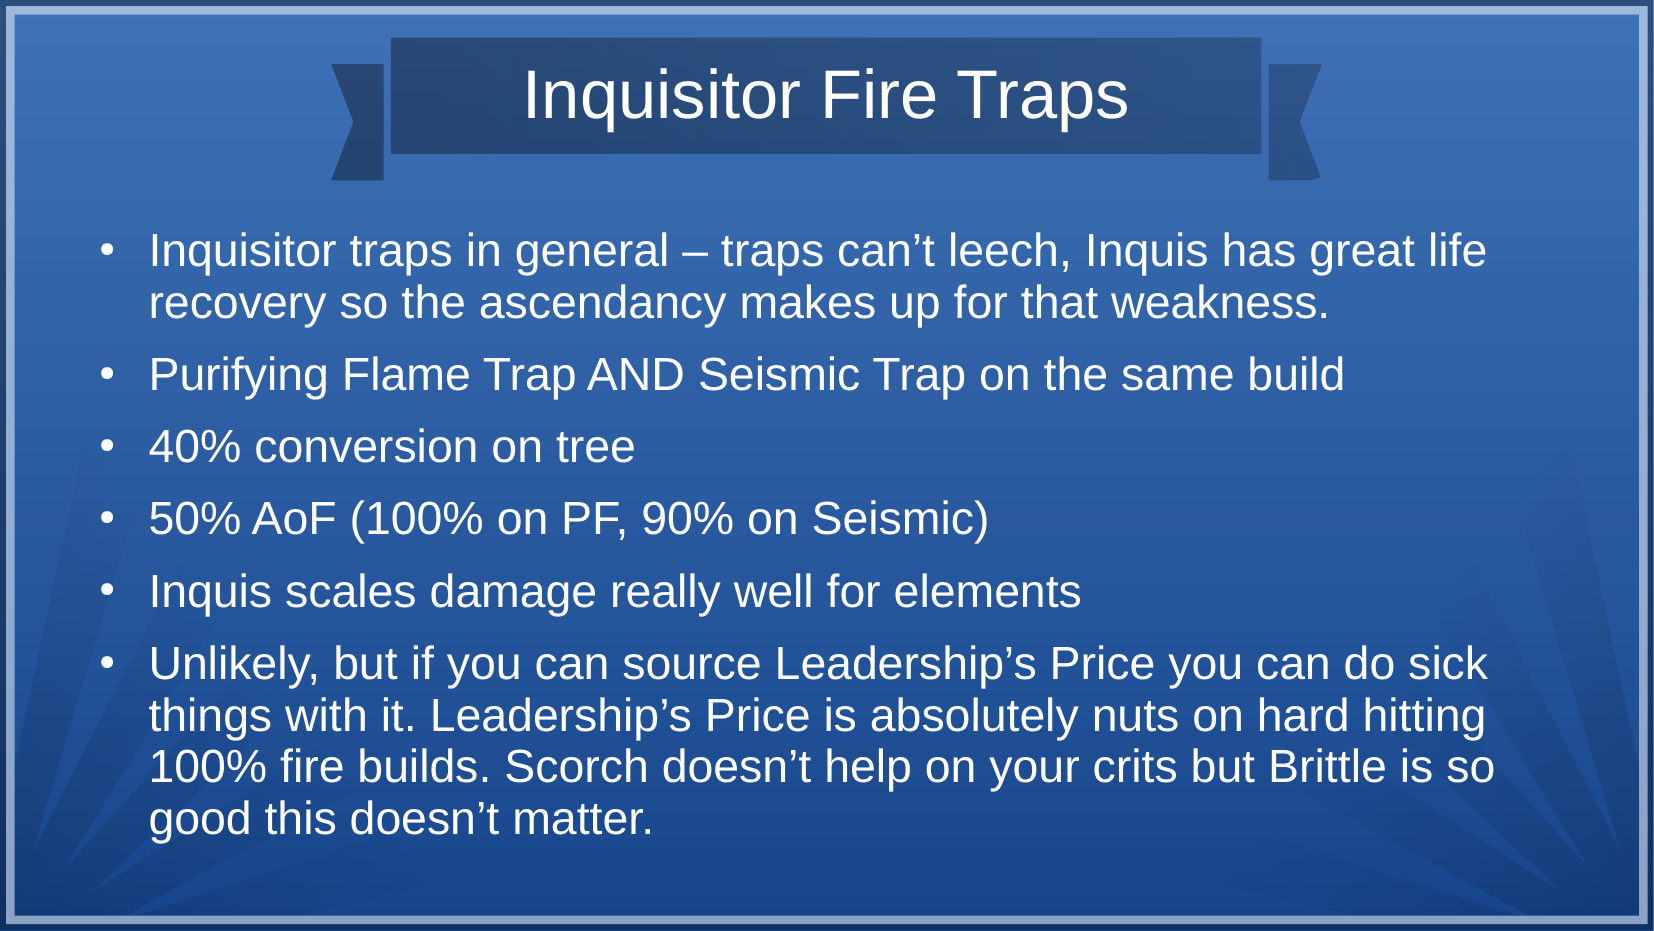

# Inquisitor Fire Traps
Inquisitor traps in general – traps can’t leech, Inquis has great life recovery so the ascendancy makes up for that weakness.
Purifying Flame Trap AND Seismic Trap on the same build
40% conversion on tree
50% AoF (100% on PF, 90% on Seismic)
Inquis scales damage really well for elements
Unlikely, but if you can source Leadership’s Price you can do sick things with it. Leadership’s Price is absolutely nuts on hard hitting 100% fire builds. Scorch doesn’t help on your crits but Brittle is so good this doesn’t matter.